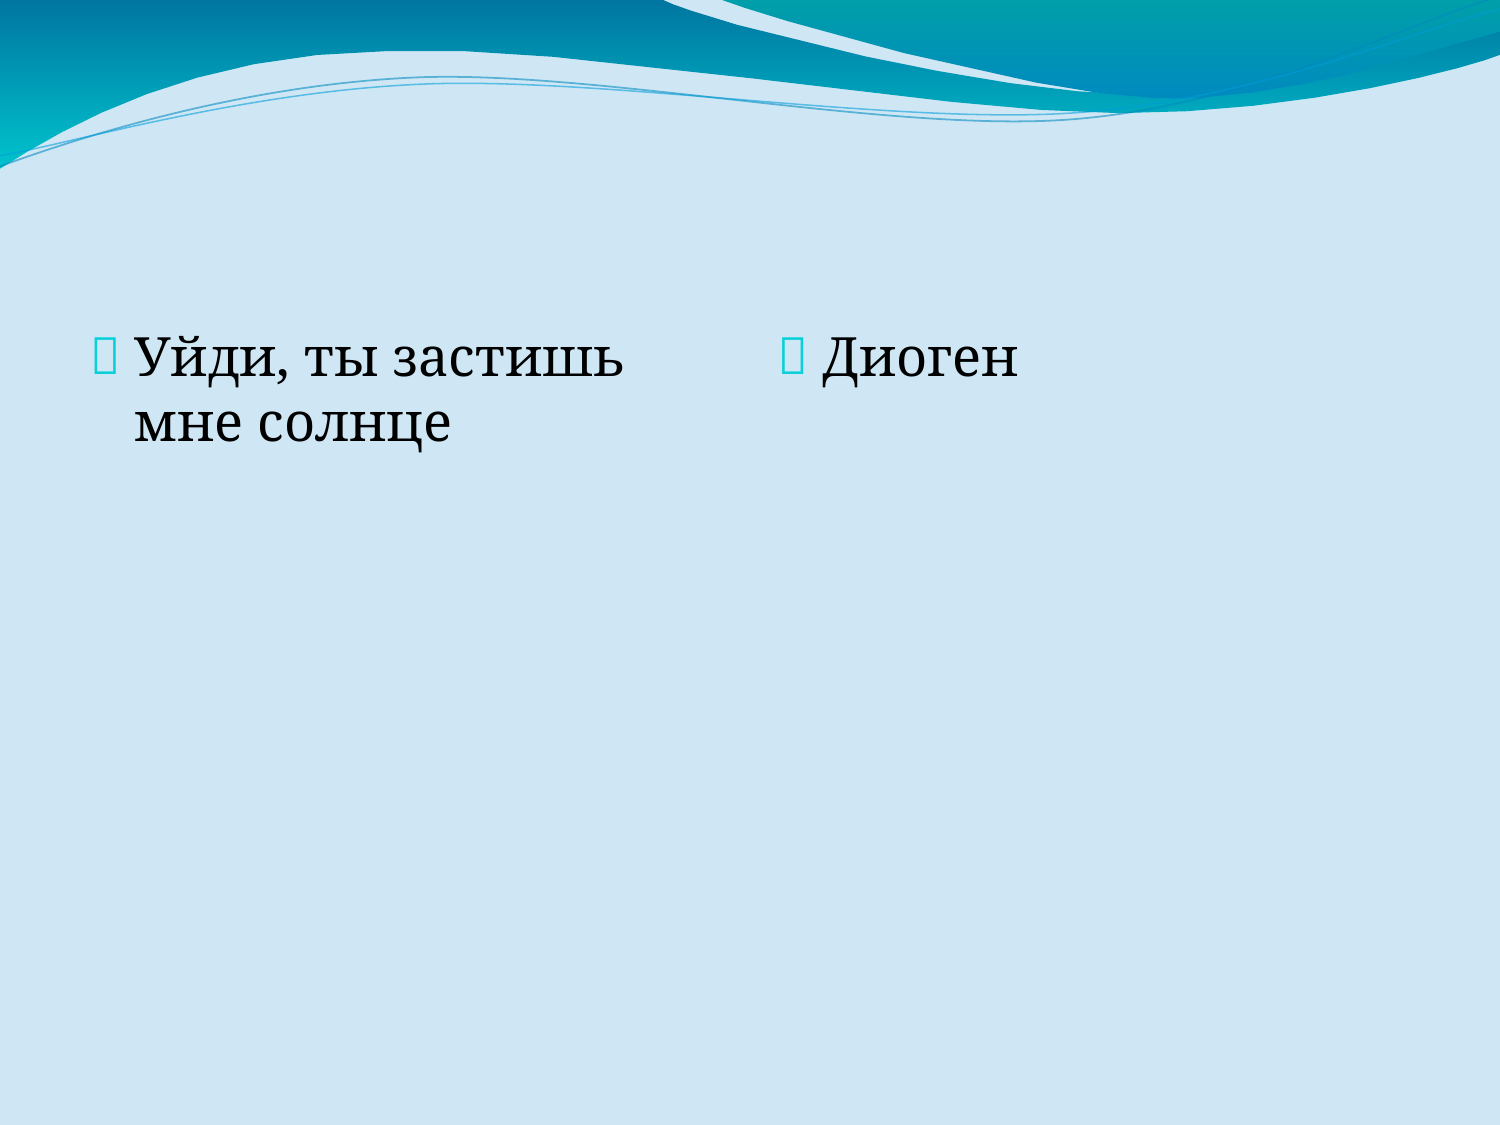

#
Уйди, ты застишь мне солнце
Диоген